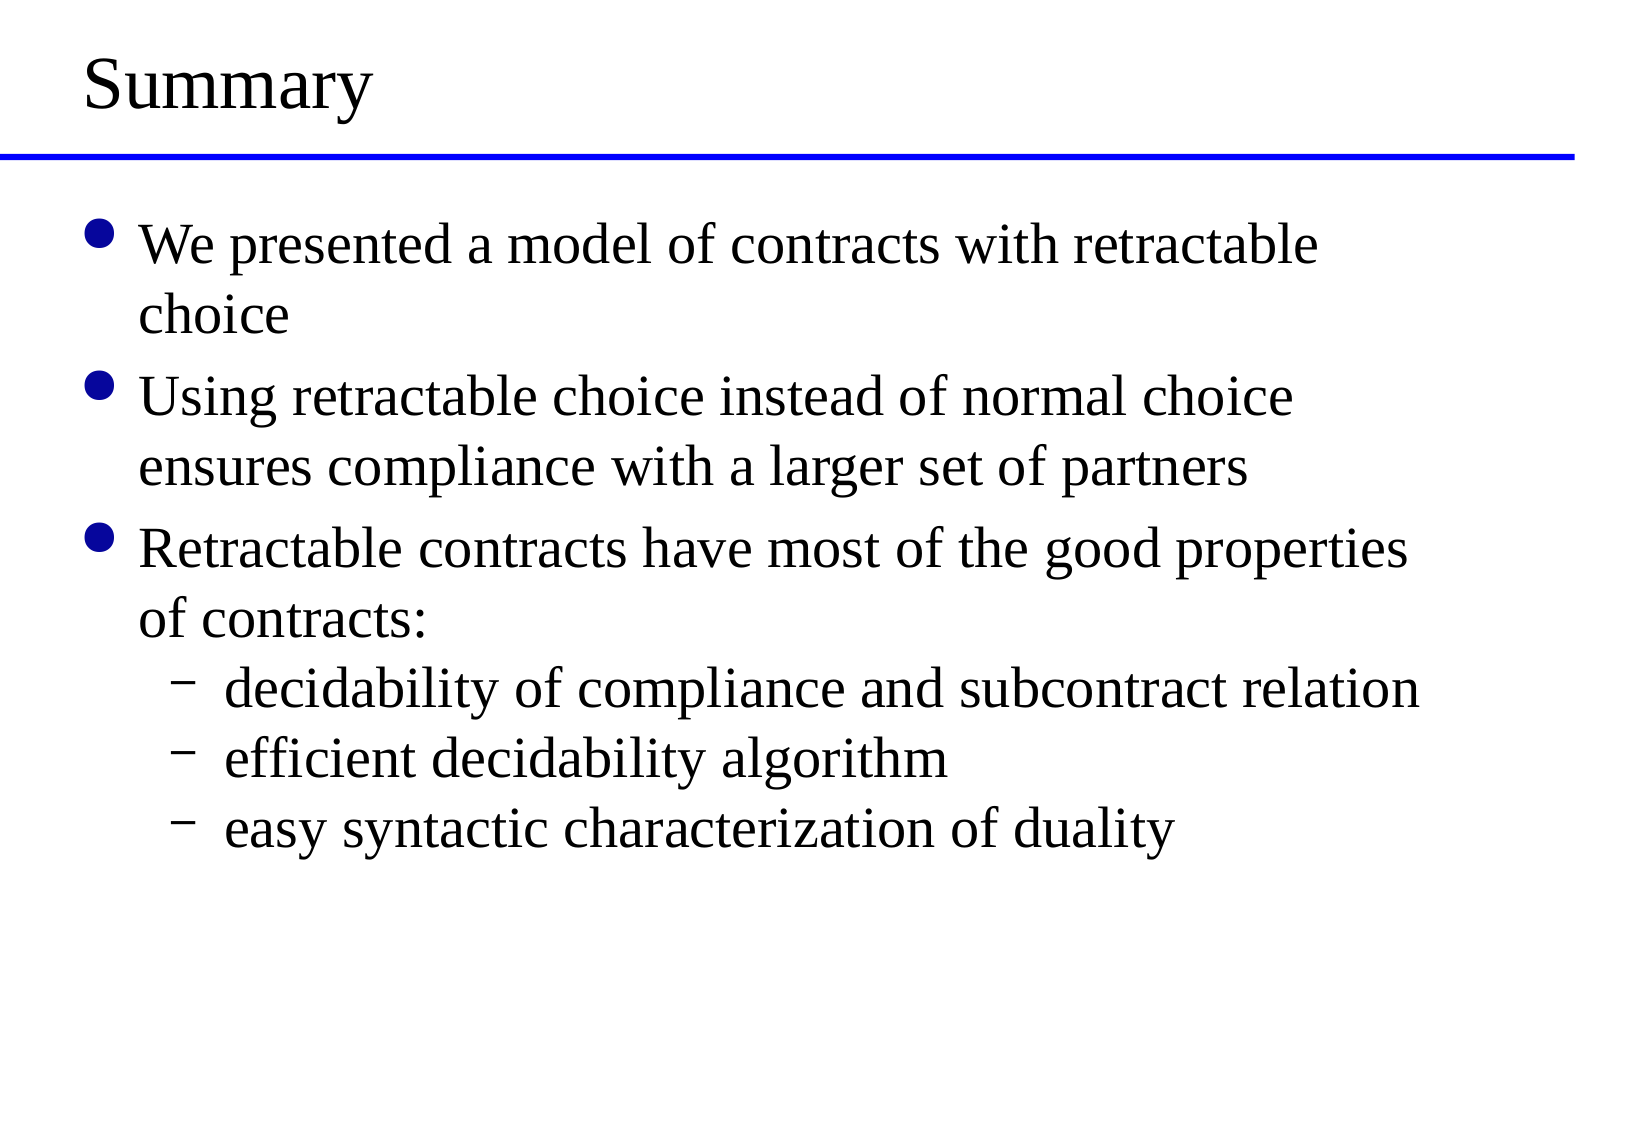

# Summary
We presented a model of contracts with retractable choice
Using retractable choice instead of normal choice ensures compliance with a larger set of partners
Retractable contracts have most of the good properties of contracts:
decidability of compliance and subcontract relation
efficient decidability algorithm
easy syntactic characterization of duality